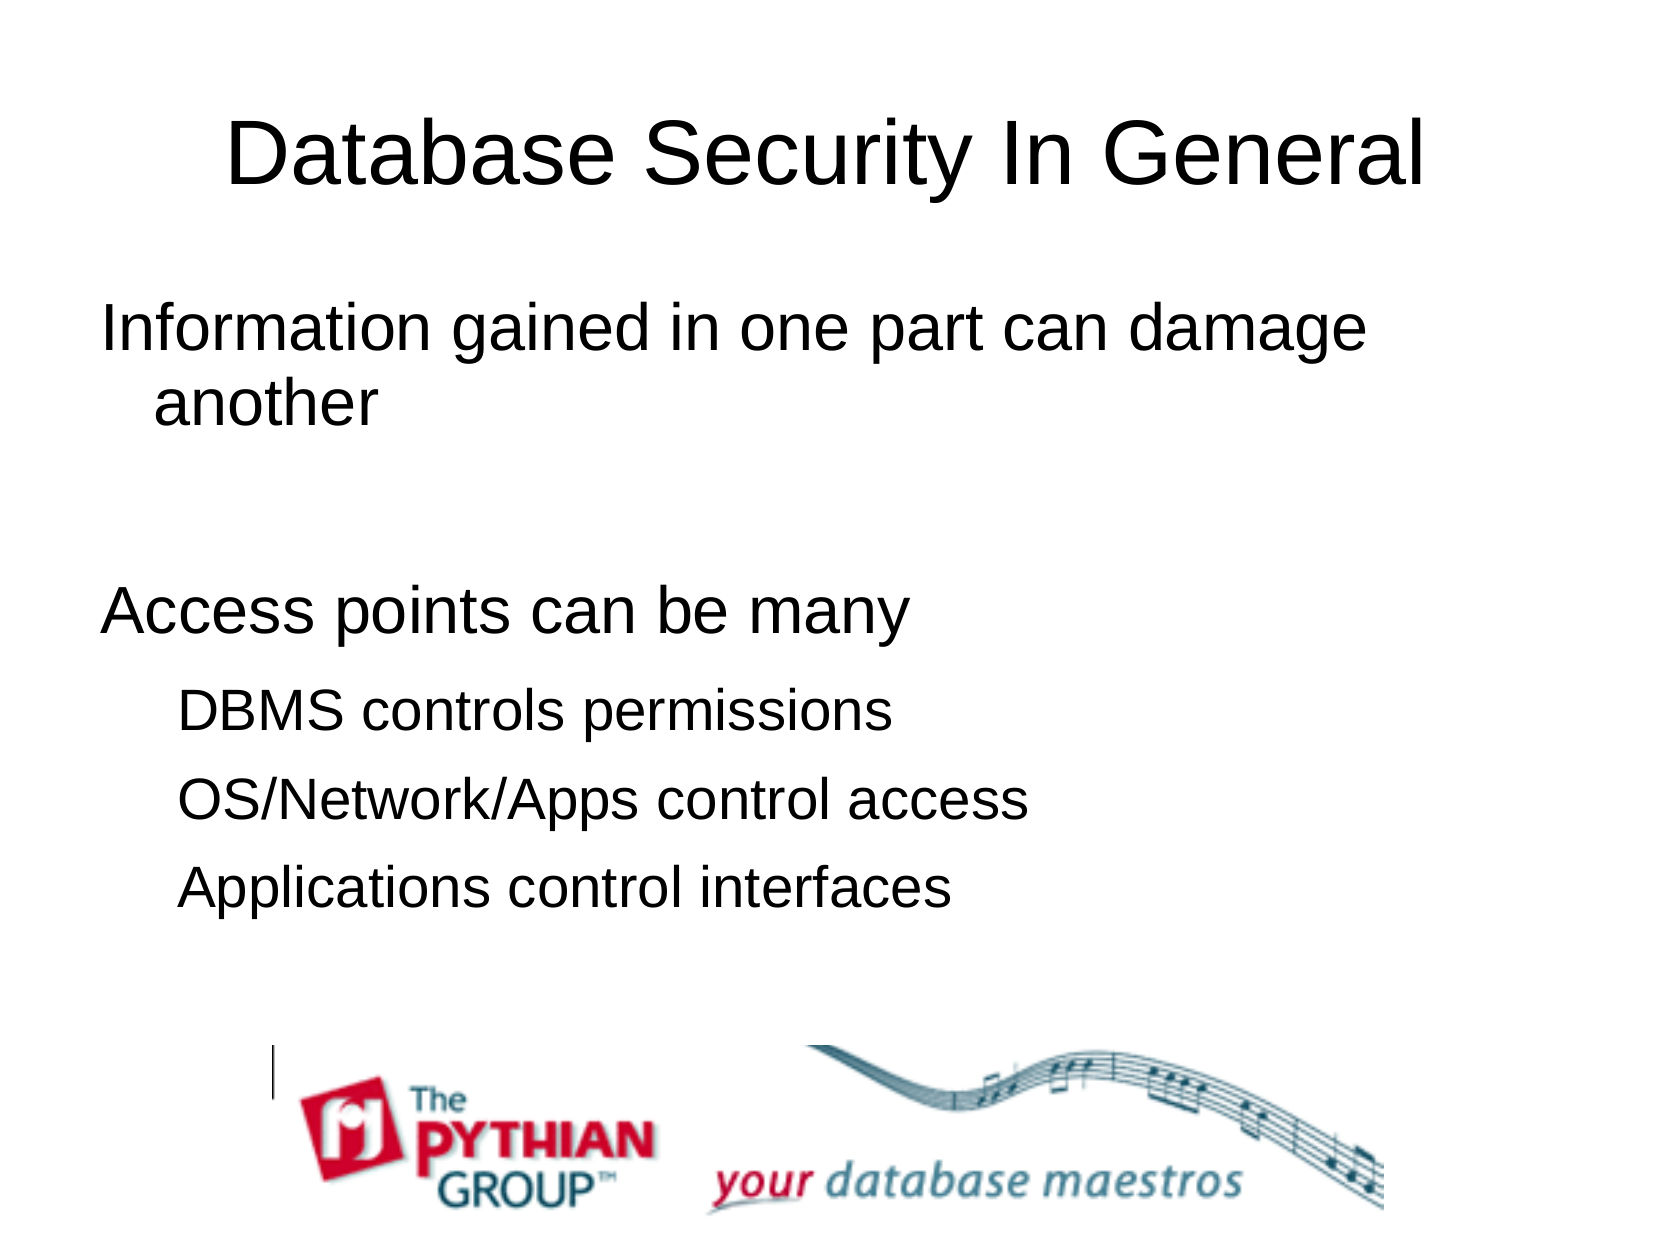

# Database Security In General
Information gained in one part can damage another
Access points can be many
DBMS controls permissions
OS/Network/Apps control access
Applications control interfaces